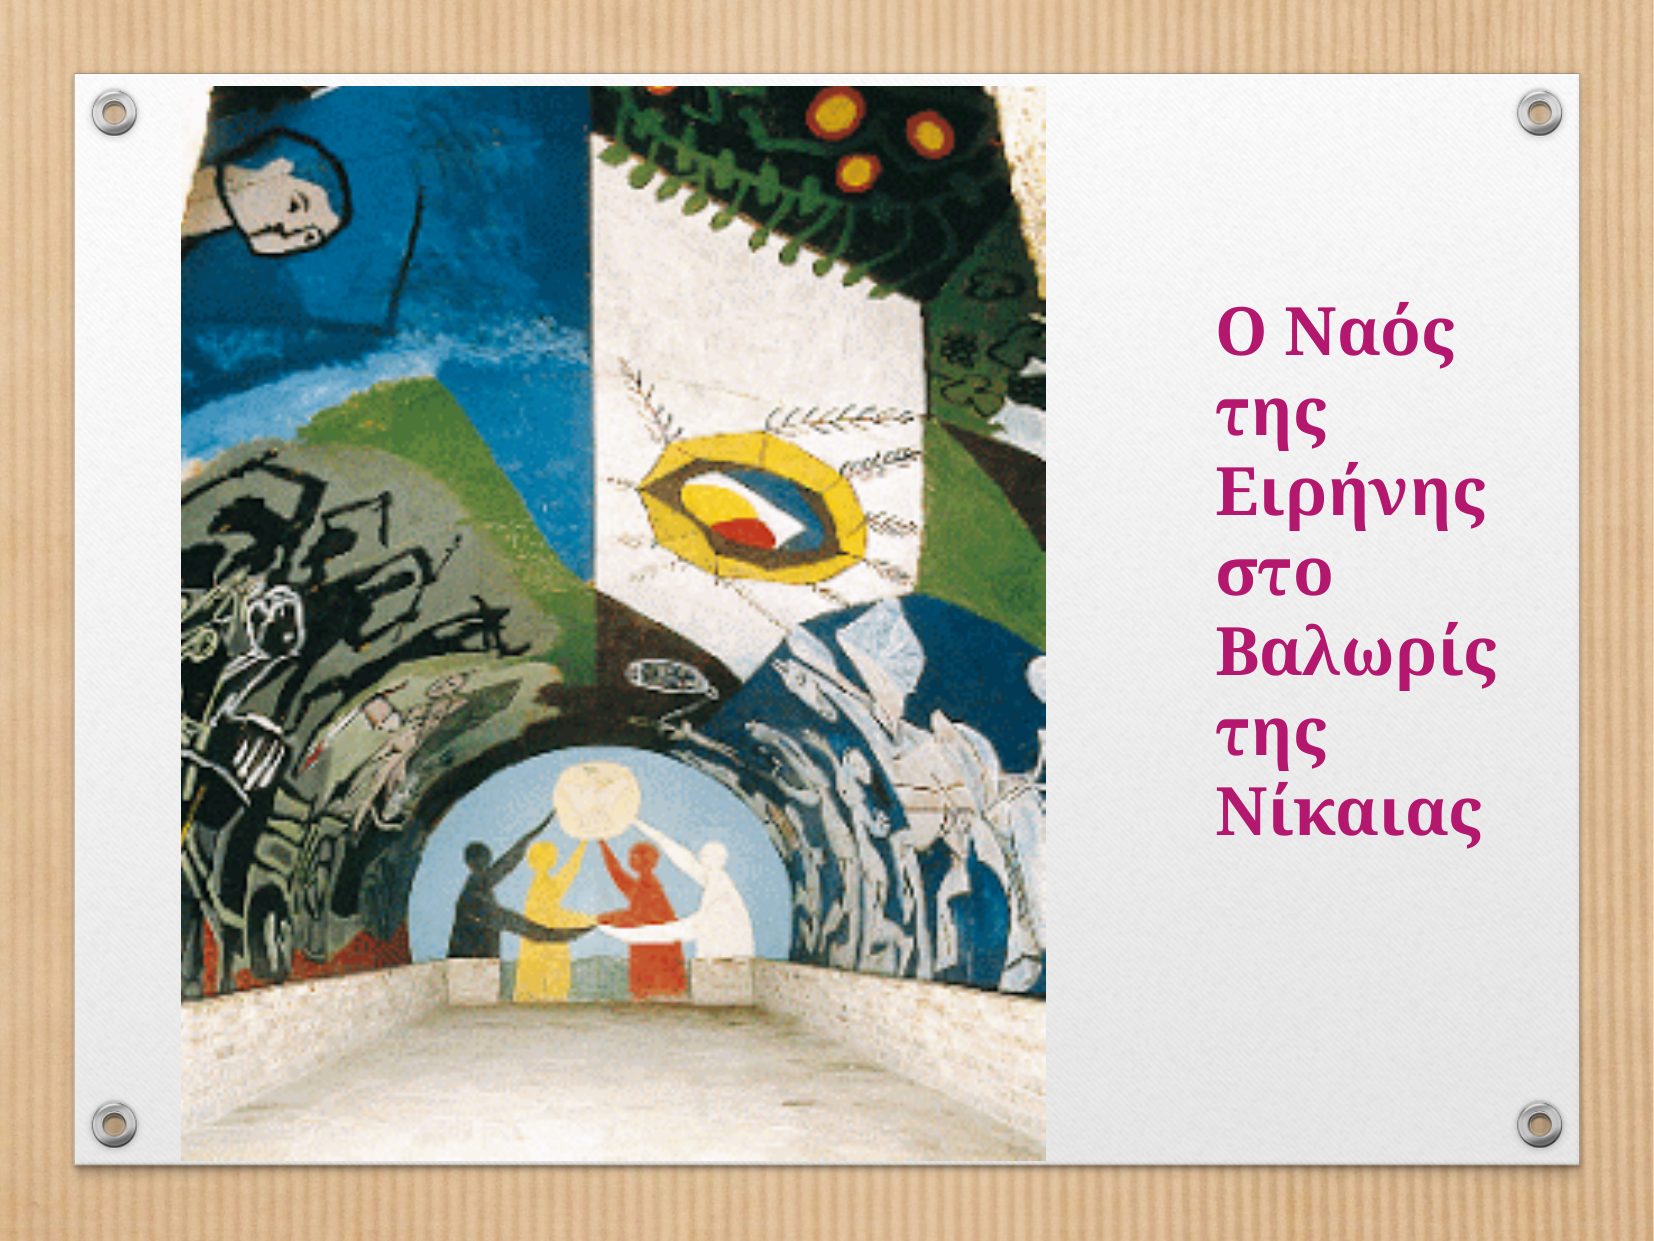

Ο Ναός της Ειρήνης στο Βαλωρίς της Νίκαιας